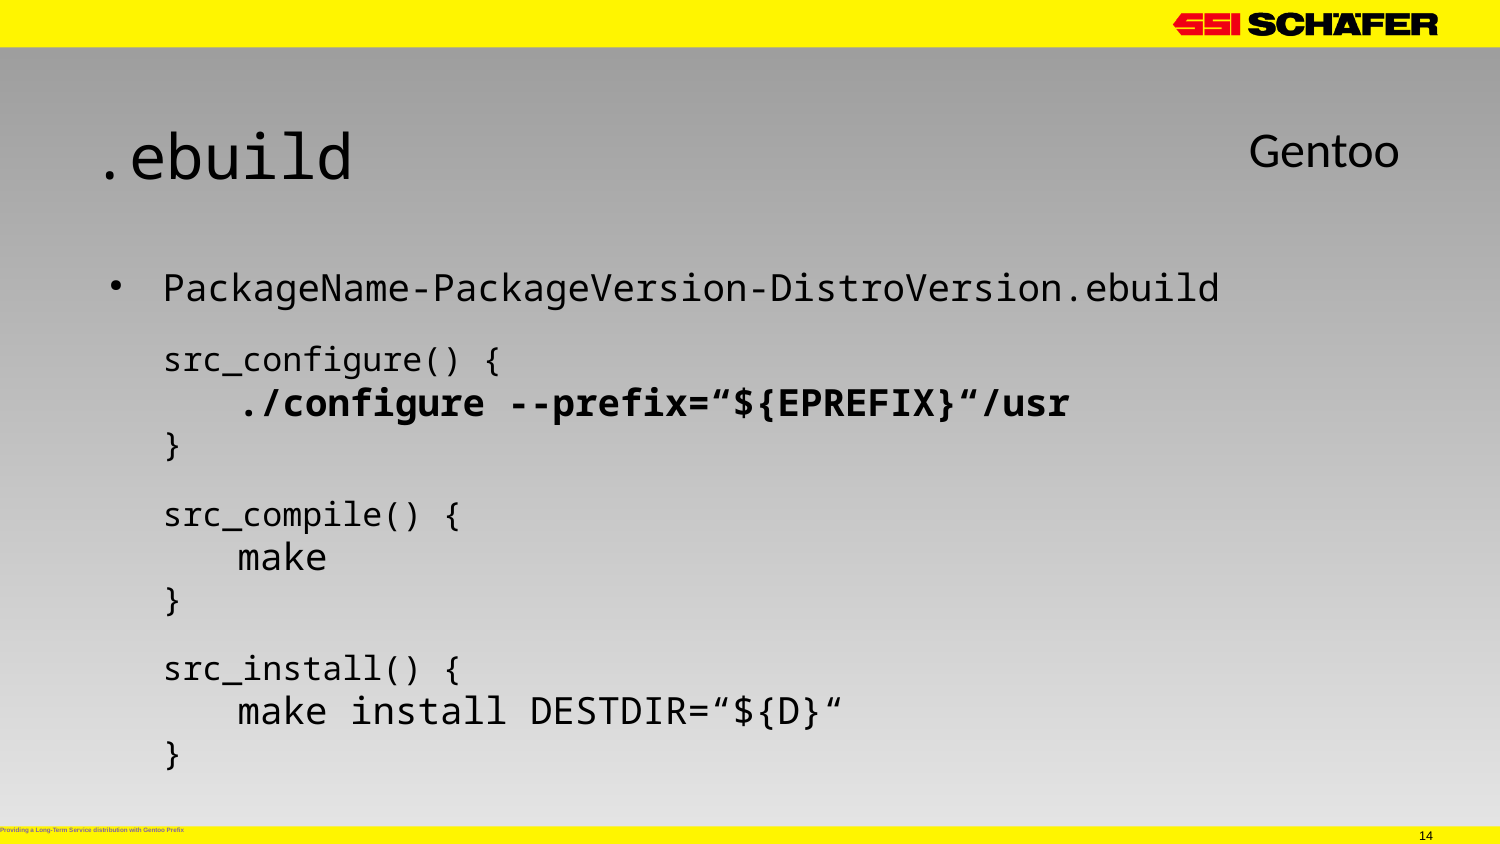

# .ebuild
Gentoo
PackageName-PackageVersion-DistroVersion.ebuild
src_configure() {
	./configure --prefix=“${EPREFIX}“/usr
}
src_compile() {
	make
}
src_install() {
	make install DESTDIR=“${D}“
}
© 2015 SSI Schäfer